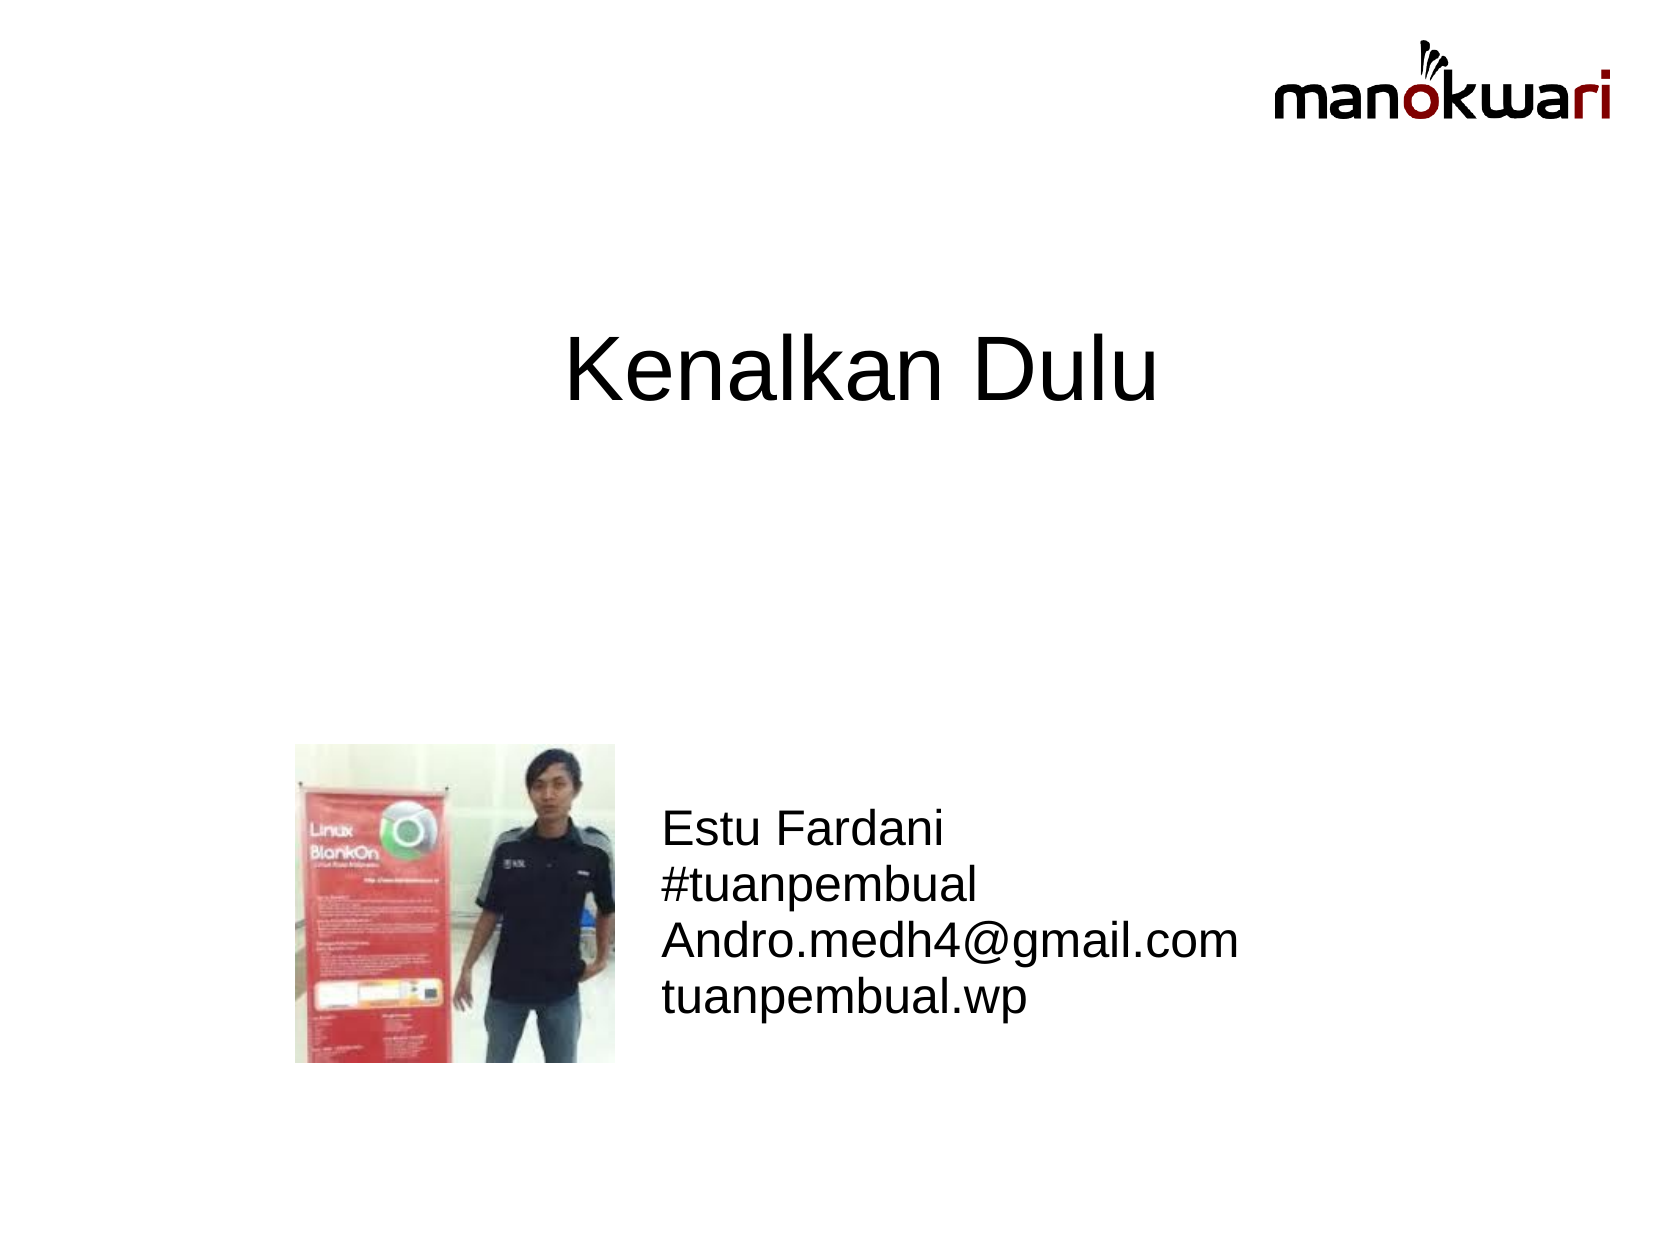

# Kenalkan Dulu
Estu Fardani
#tuanpembual
Andro.medh4@gmail.com
tuanpembual.wp